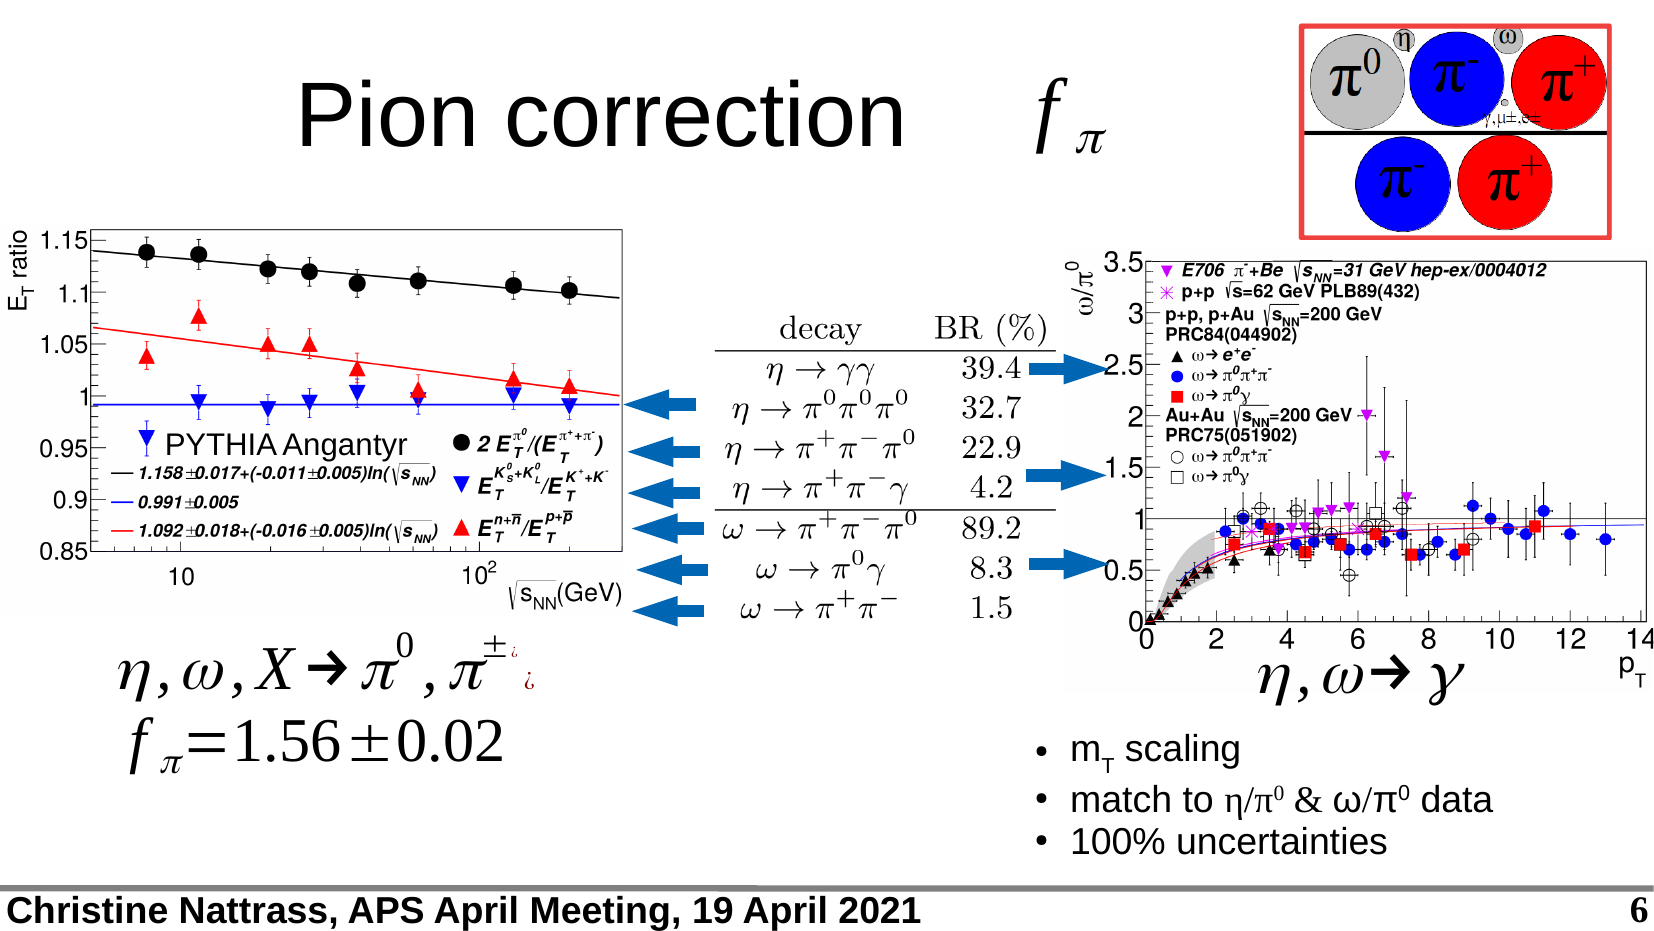

# Pion correction
PYTHIA Angantyr
mT scaling
match to η/π0 & ω/π0 data
100% uncertainties
6